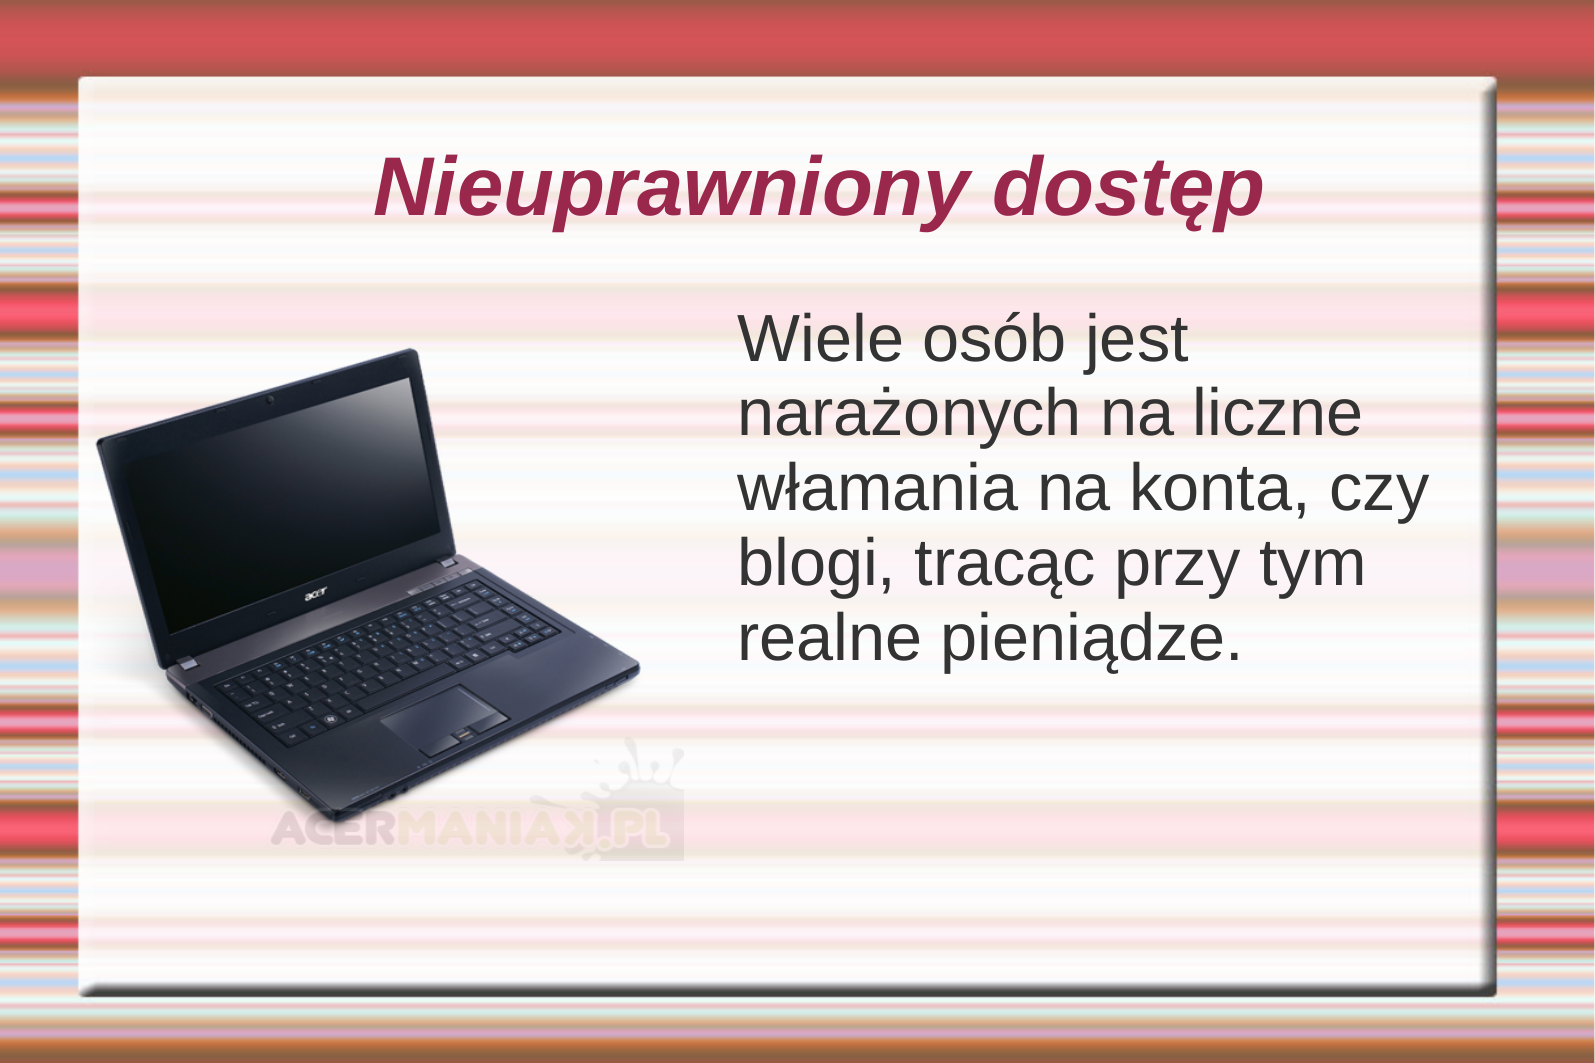

# Nieuprawniony dostęp
Wiele osób jest narażonych na liczne włamania na konta, czy blogi, tracąc przy tym realne pieniądze.